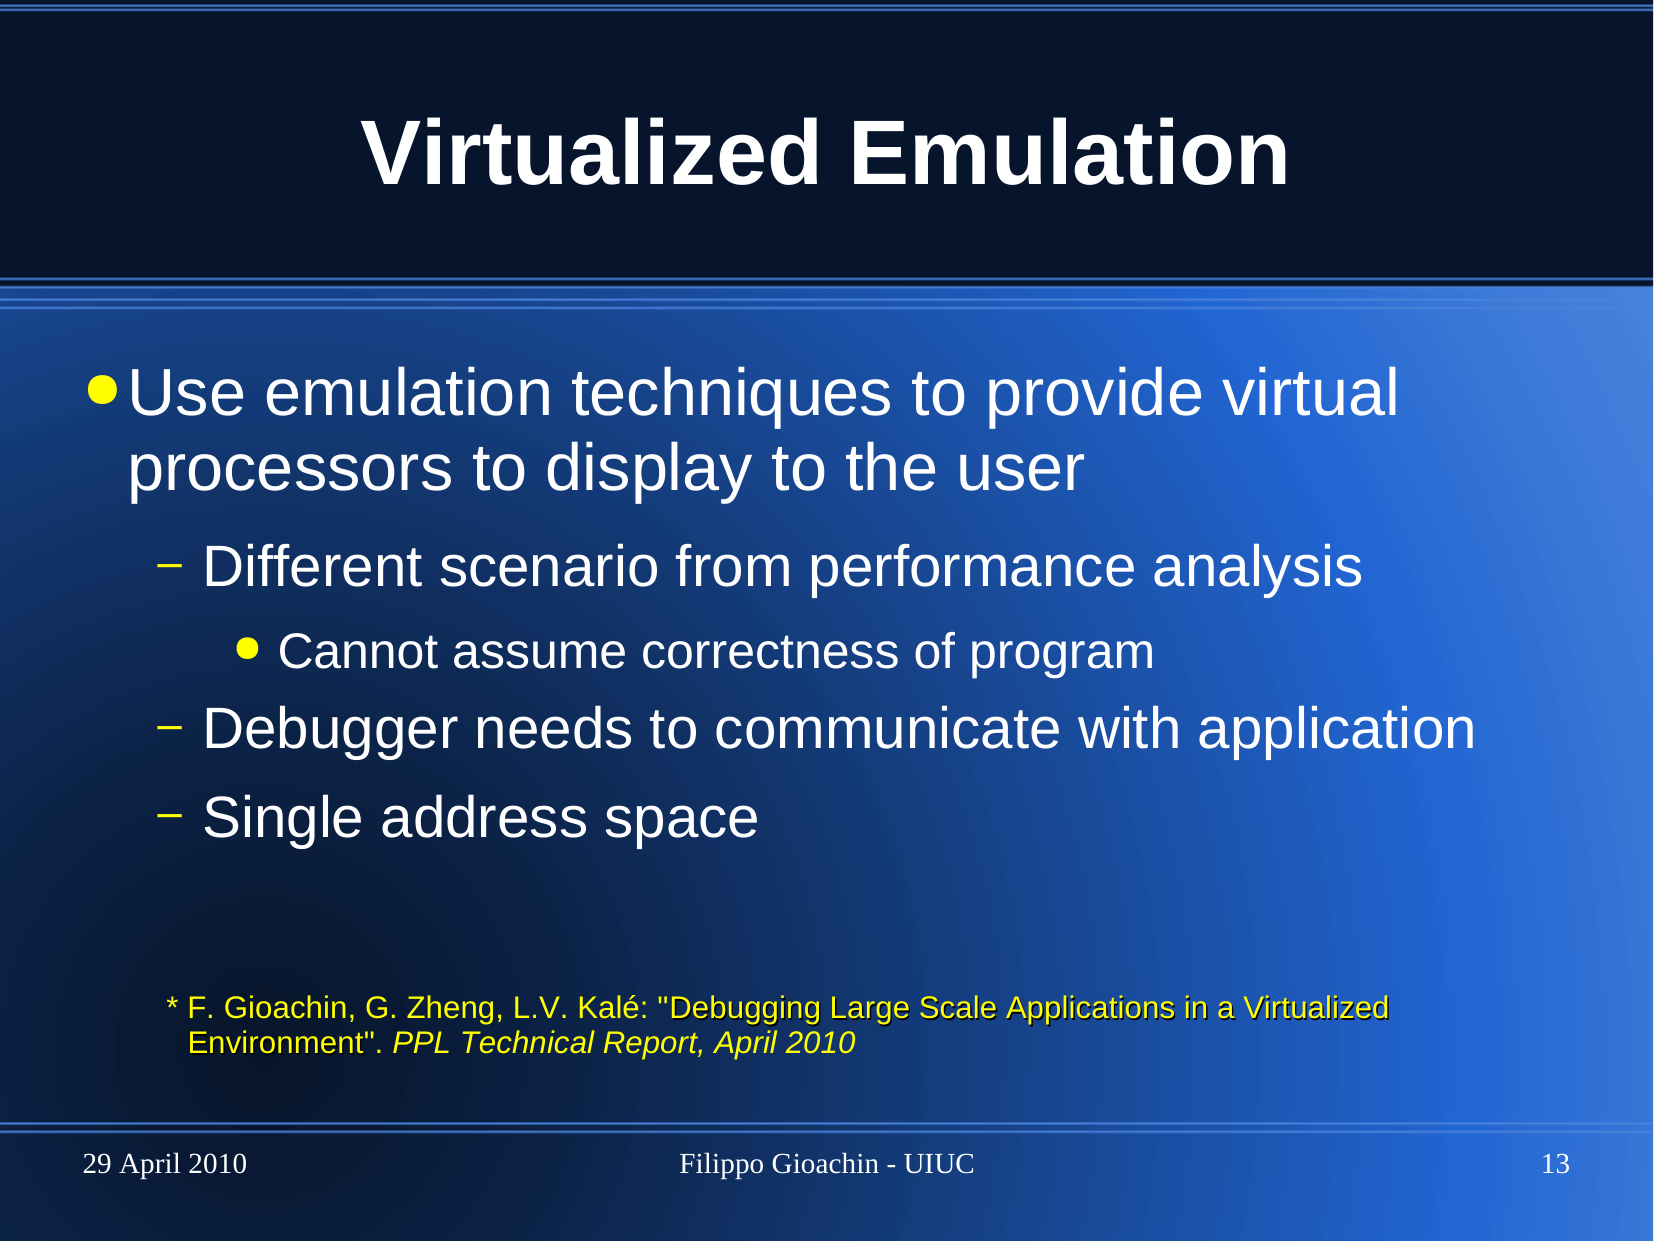

# Virtualized Emulation
Use emulation techniques to provide virtual processors to display to the user
Different scenario from performance analysis
Cannot assume correctness of program
Debugger needs to communicate with application
Single address space
* F. Gioachin, G. Zheng, L.V. Kalé: "Debugging Large Scale Applications in a Virtualized Environment". PPL Technical Report, April 2010
29 April 2010
Filippo Gioachin - UIUC
13